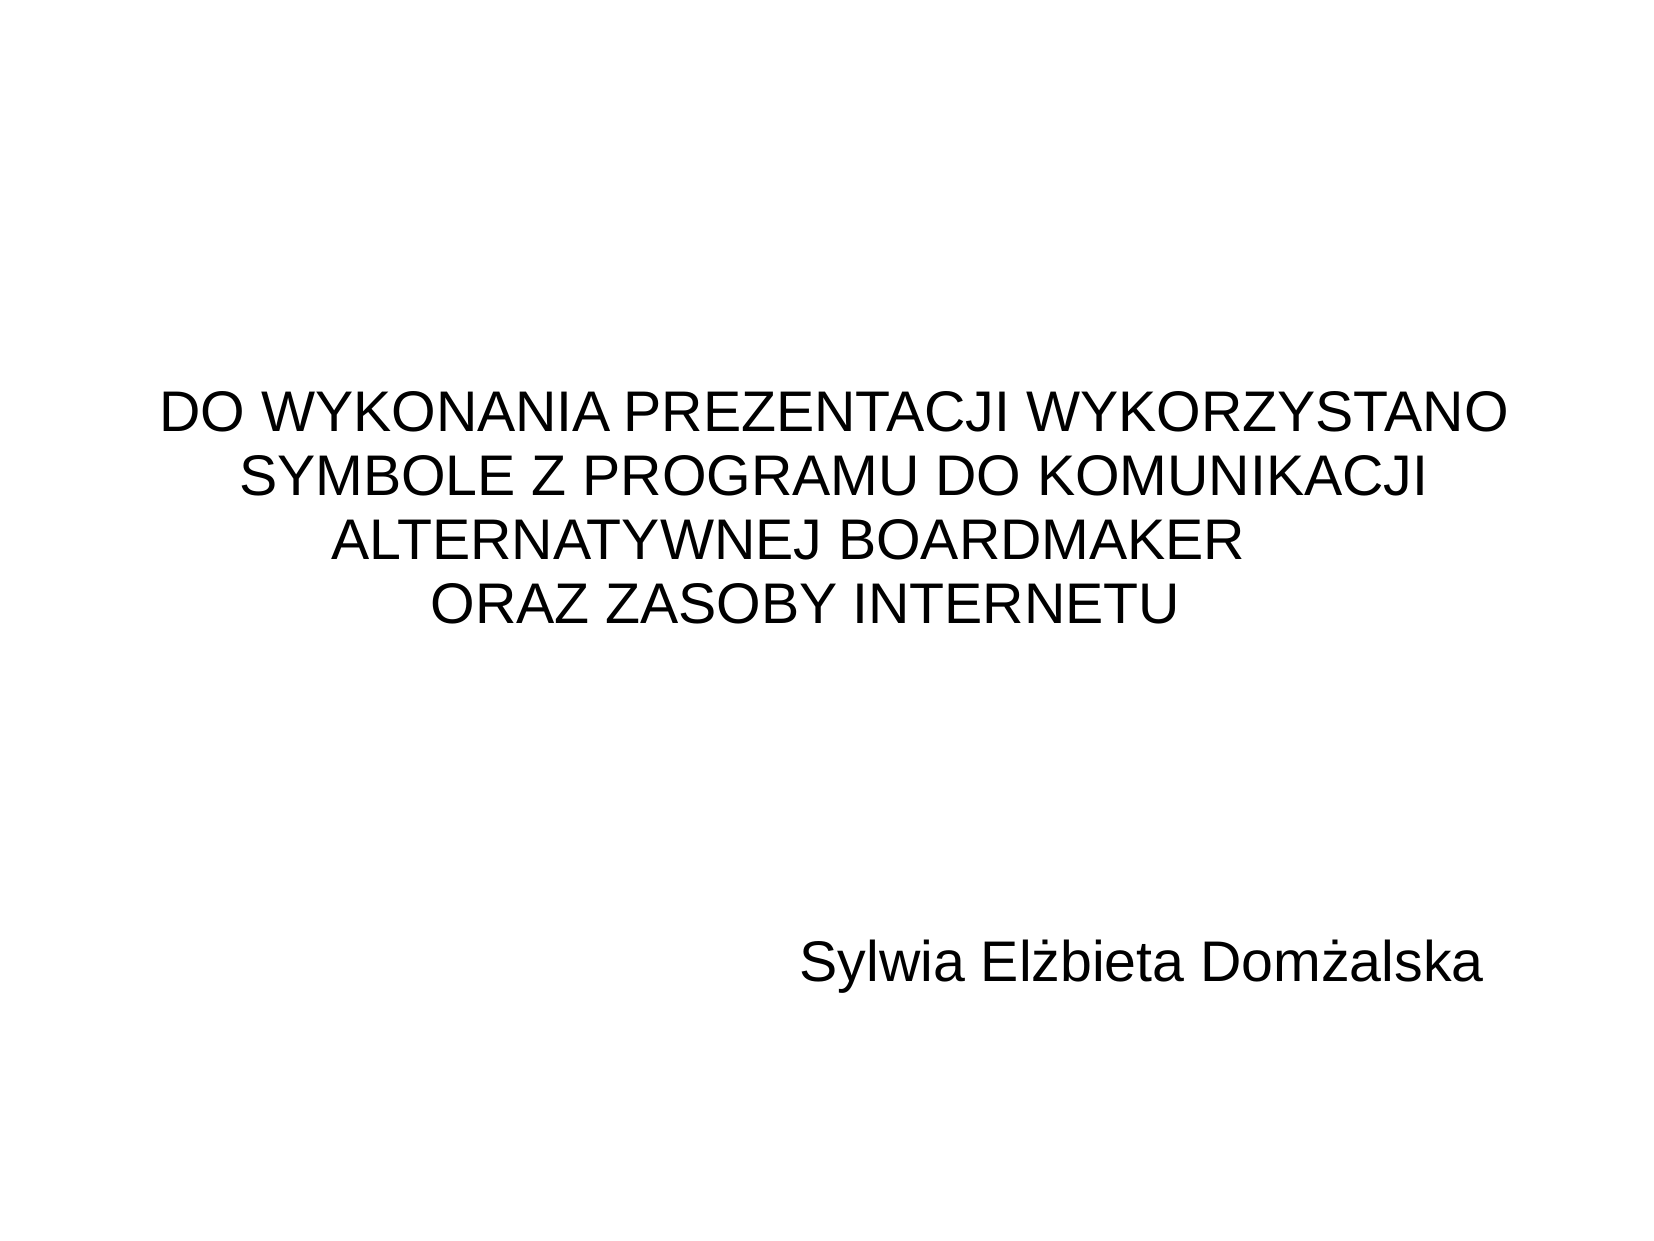

#
 DO WYKONANIA PREZENTACJI WYKORZYSTANO
 SYMBOLE Z PROGRAMU DO KOMUNIKACJI
 ALTERNATYWNEJ BOARDMAKER
 ORAZ ZASOBY INTERNETU
 Sylwia Elżbieta Domżalska